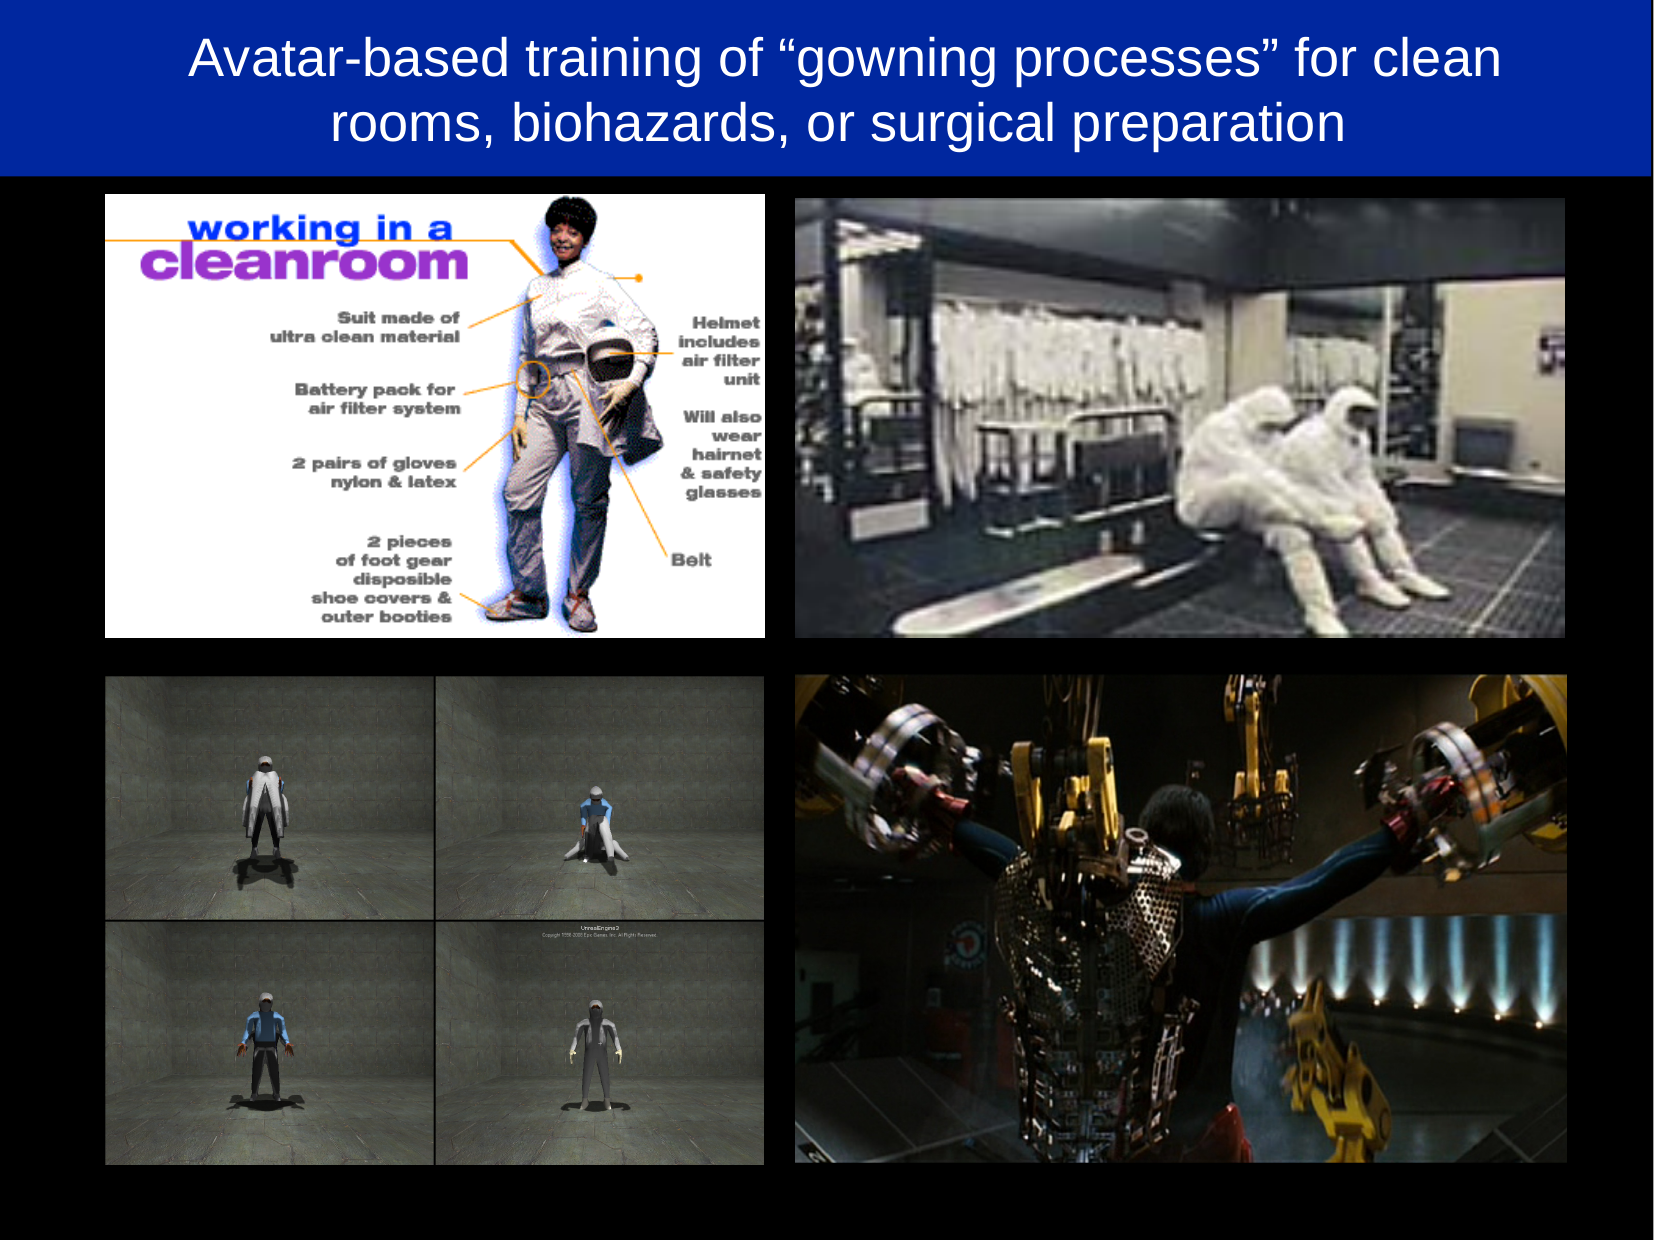

Avatar-based training of “gowning processes” for clean rooms, biohazards, or surgical preparation
11